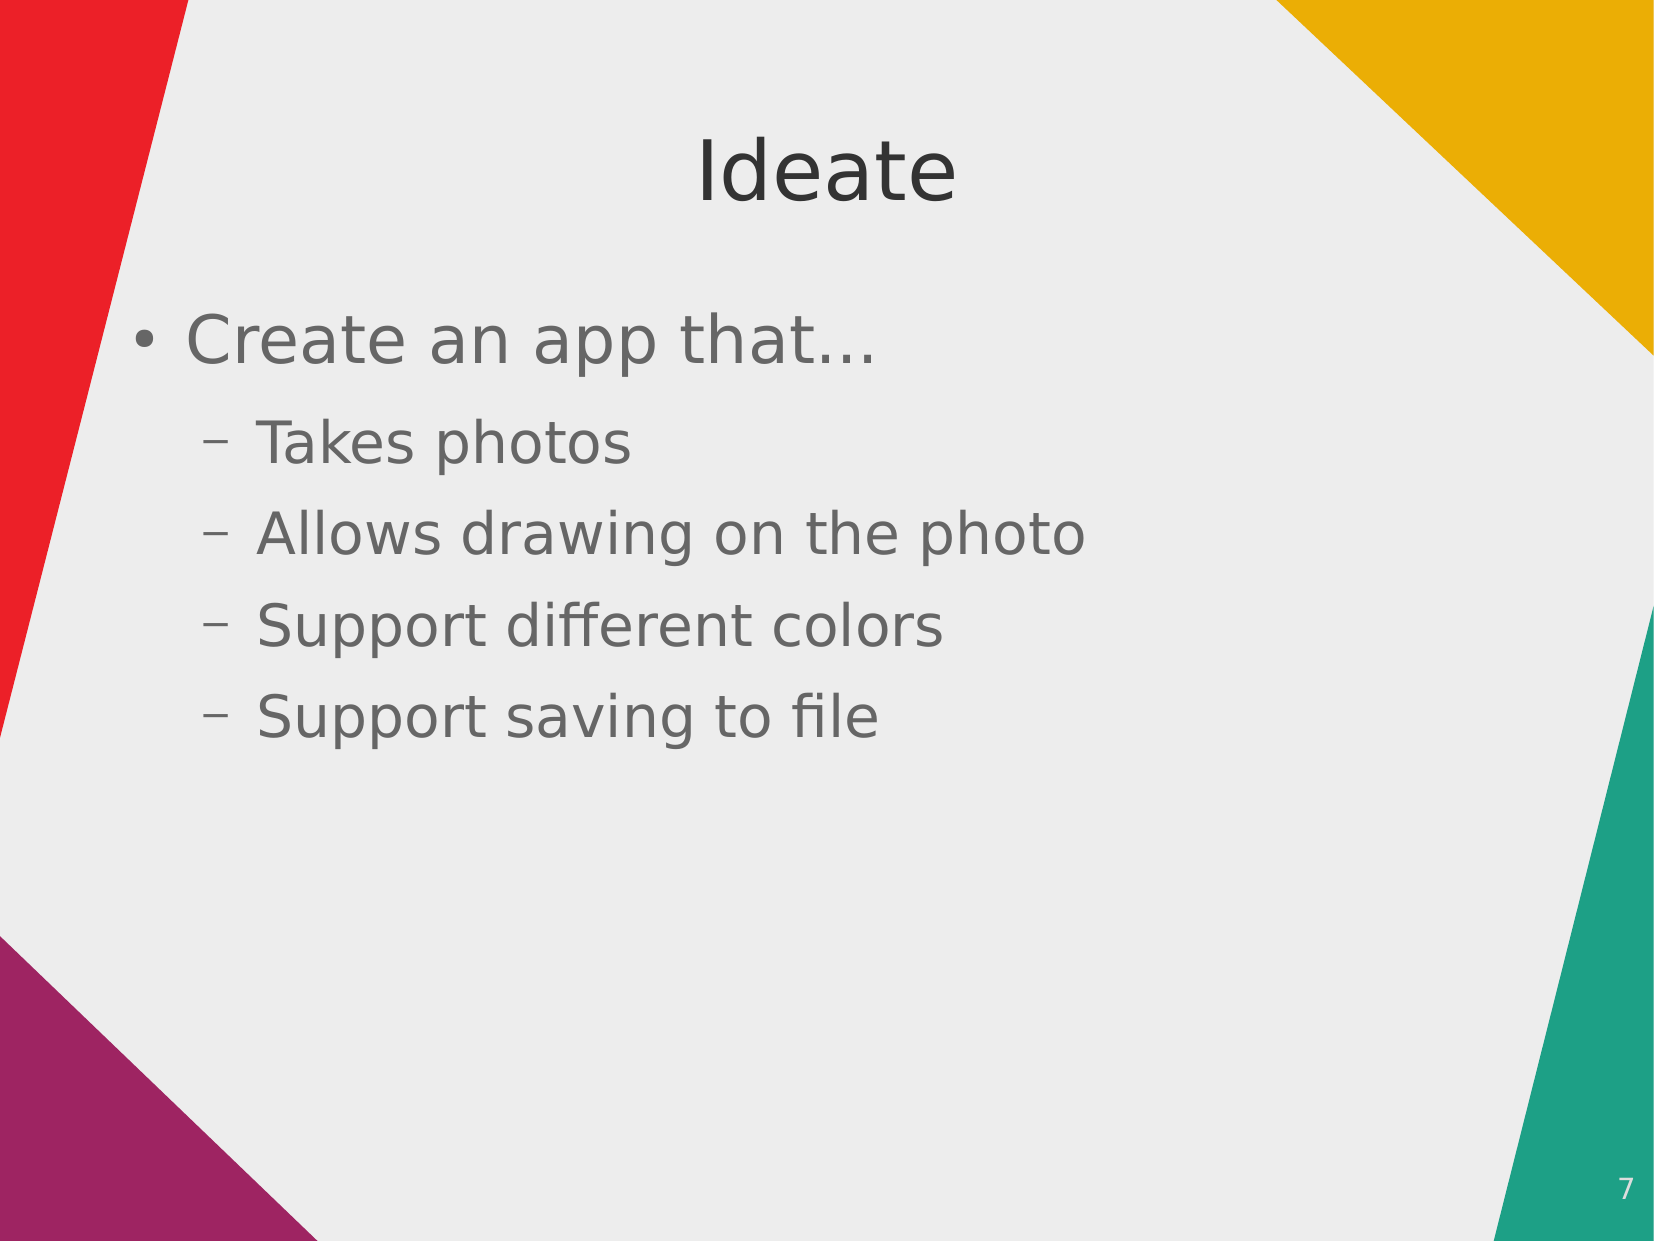

# Ideate
Create an app that...
Takes photos
Allows drawing on the photo
Support different colors
Support saving to file
7